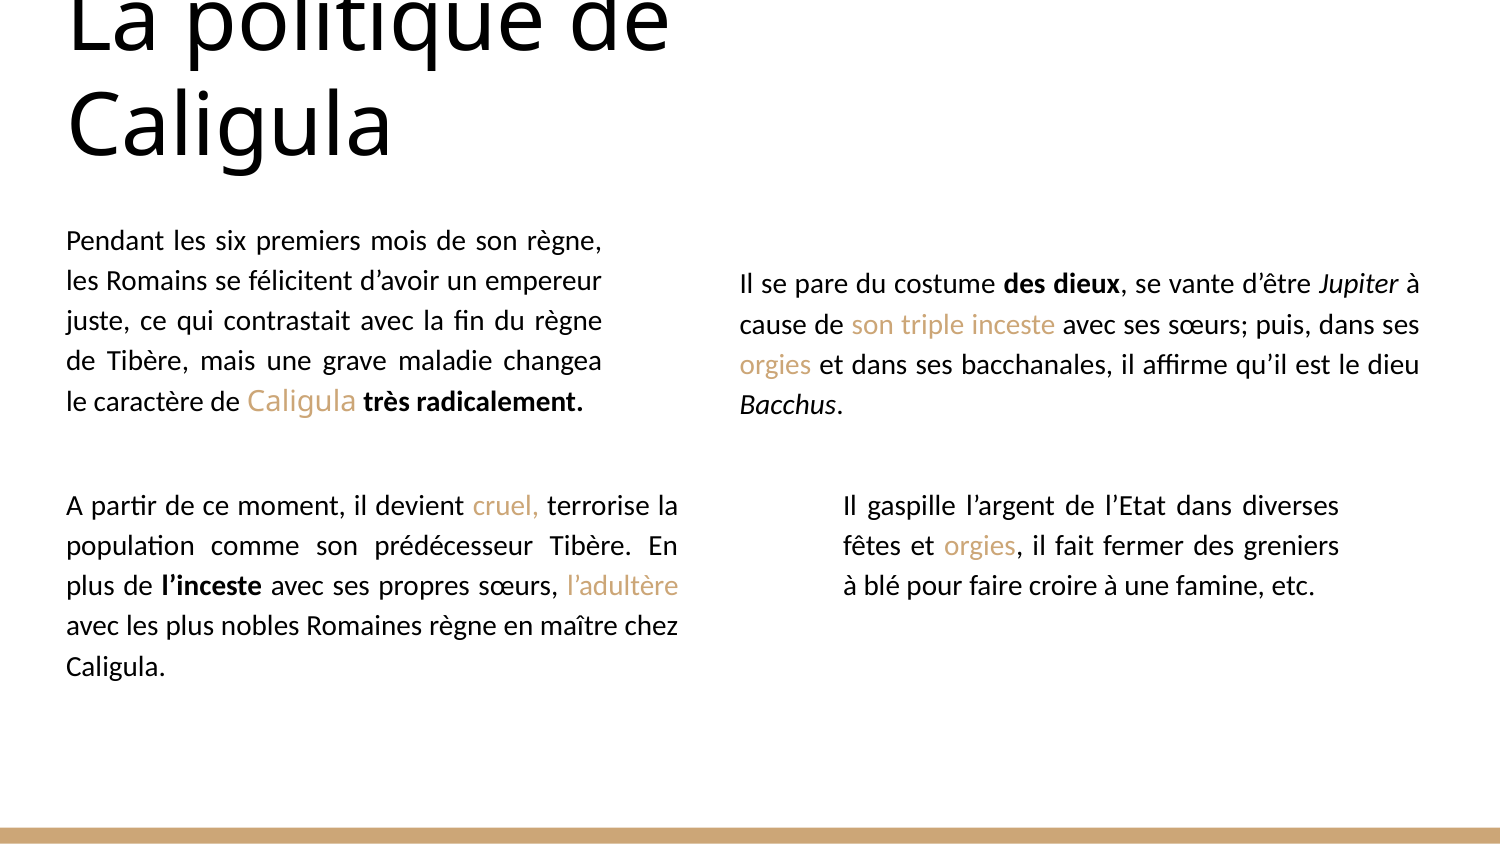

# La politique de Caligula
Pendant les six premiers mois de son règne, les Romains se félicitent d’avoir un empereur juste, ce qui contrastait avec la fin du règne de Tibère, mais une grave maladie changea le caractère de Caligula très radicalement.
Il se pare du costume des dieux, se vante d’être Jupiter à cause de son triple inceste avec ses sœurs; puis, dans ses orgies et dans ses bacchanales, il affirme qu’il est le dieu Bacchus.
A partir de ce moment, il devient cruel, terrorise la population comme son prédécesseur Tibère. En plus de l’inceste avec ses propres sœurs, l’adultère avec les plus nobles Romaines règne en maître chez Caligula.
Il gaspille l’argent de l’Etat dans diverses fêtes et orgies, il fait fermer des greniers à blé pour faire croire à une famine, etc.